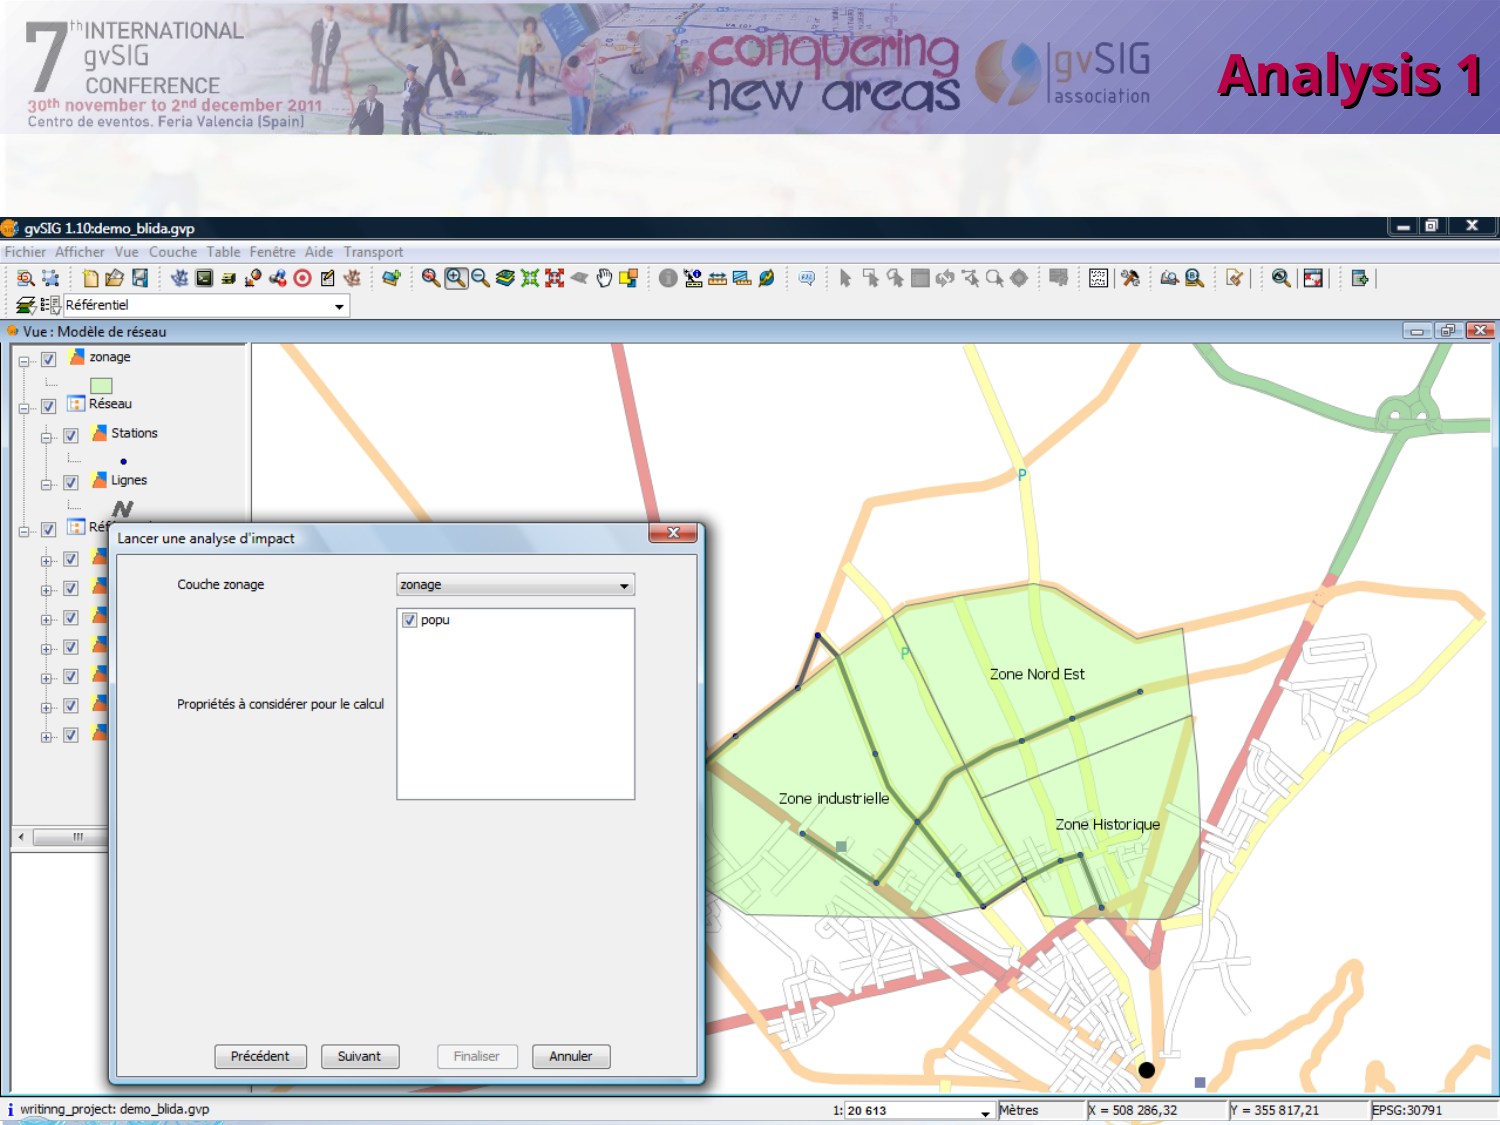

Analysis 1
#
GvSIG to help network bus management
32